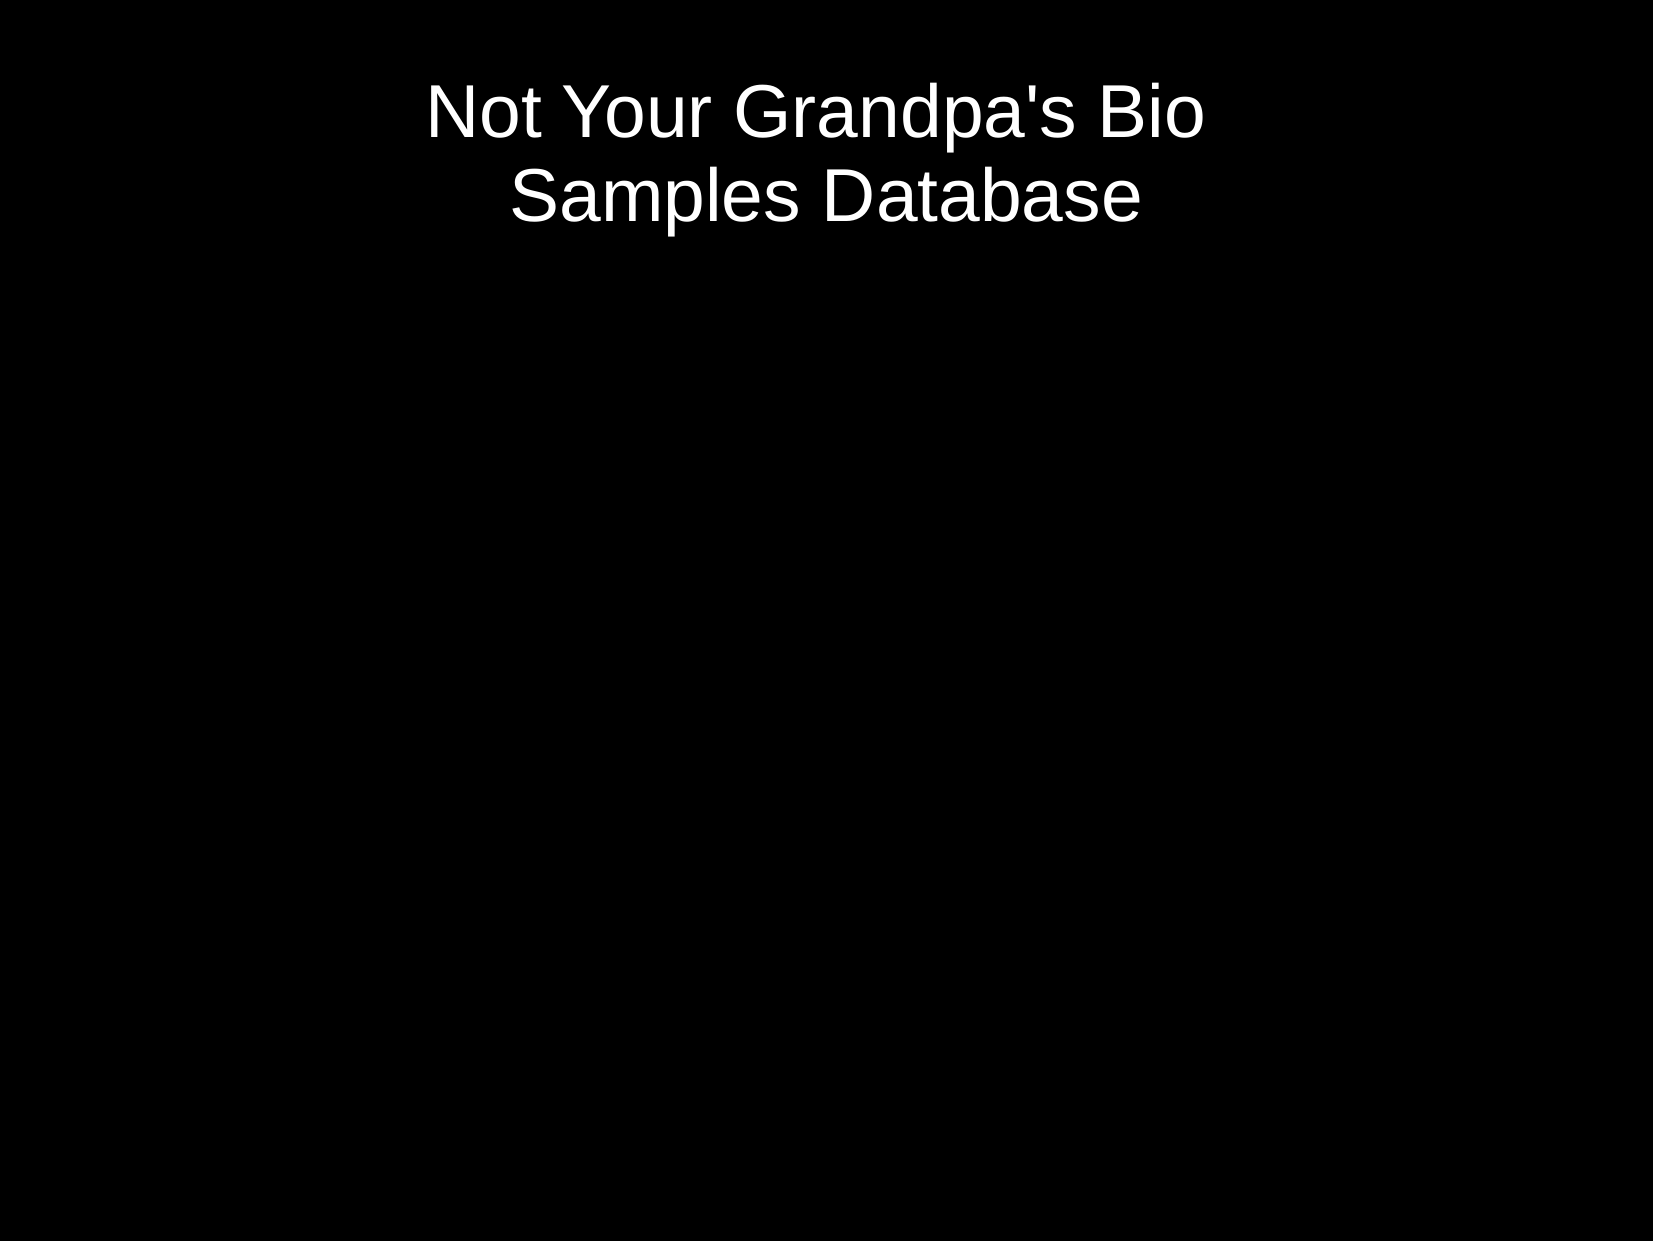

# Not Your Grandpa's Bio Samples Database